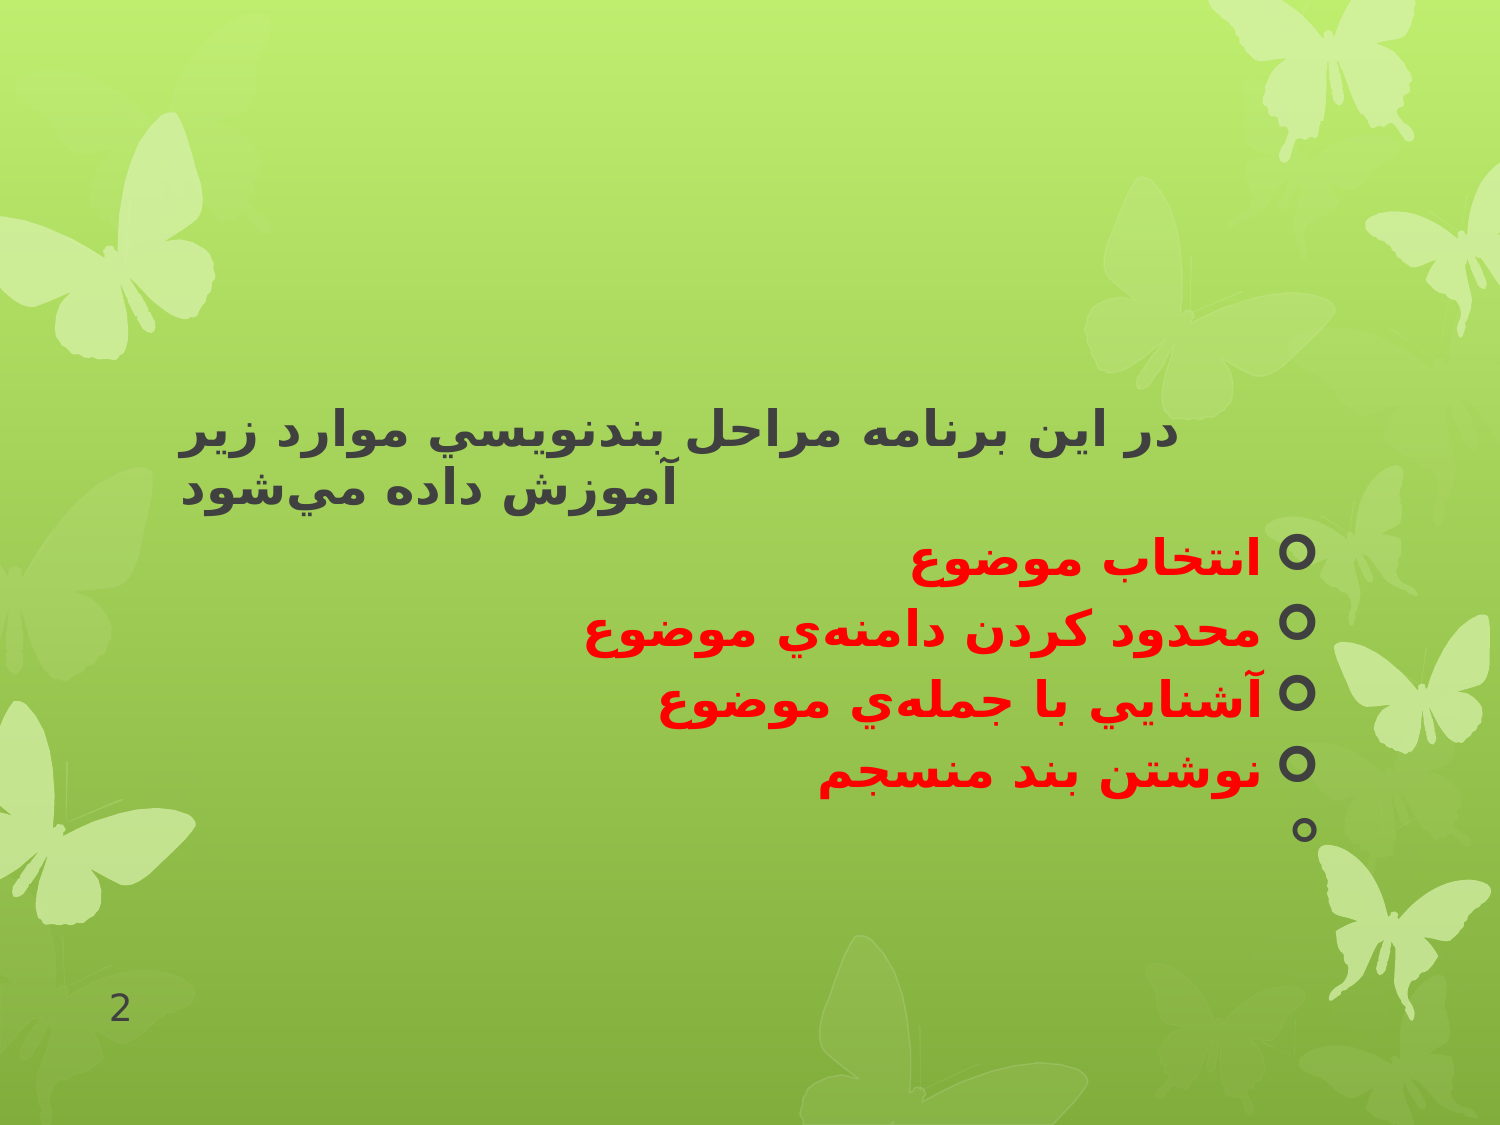

# در اين برنامه مراحل بندنويسي موارد زير آموزش داده مي‌شود
انتخاب موضوع
محدود كردن دامنه‌ي موضوع
آشنايي با جمله‌ي موضوع
نوشتن بند منسجم
2